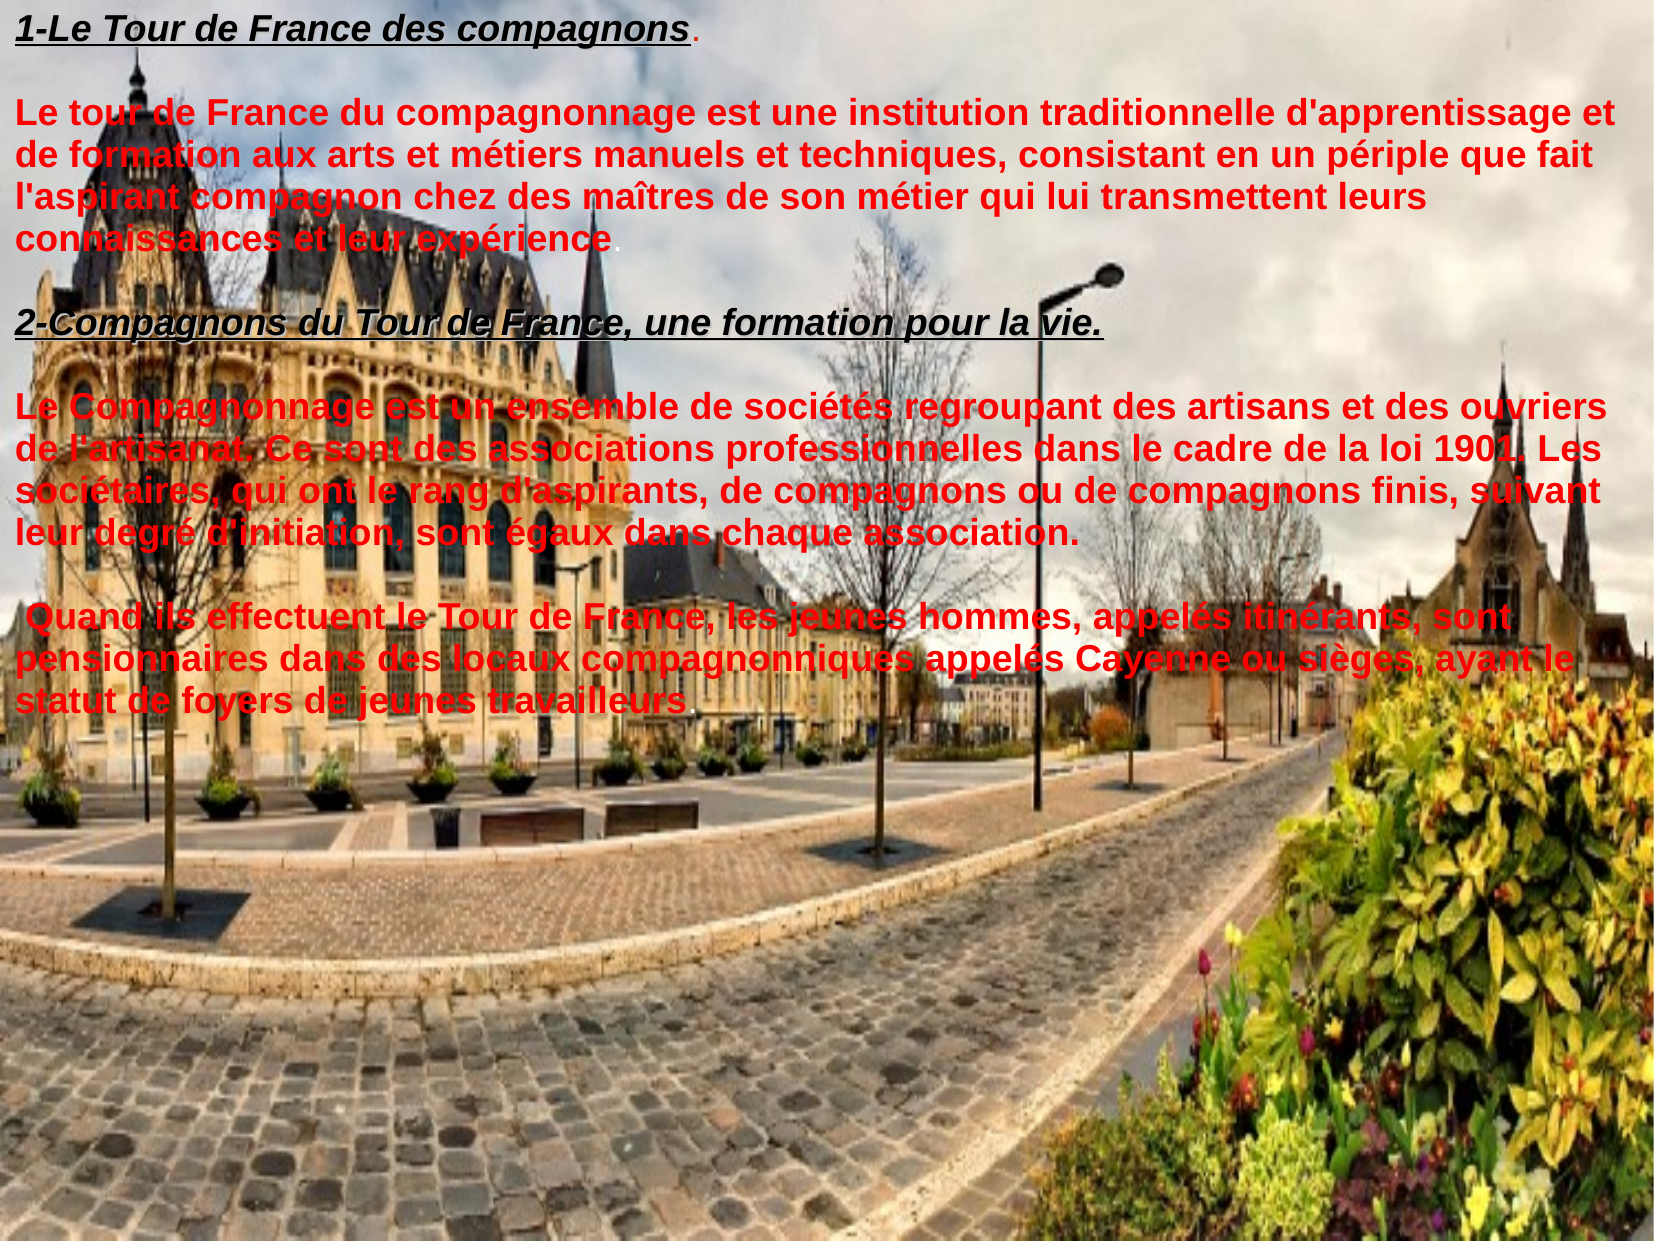

1-Le Tour de France des compagnons.
Le tour de France du compagnonnage est une institution traditionnelle d'apprentissage et de formation aux arts et métiers manuels et techniques, consistant en un périple que fait l'aspirant compagnon chez des maîtres de son métier qui lui transmettent leurs connaissances et leur expérience.
2-Compagnons du Tour de France, une formation pour la vie.
Le Compagnonnage est un ensemble de sociétés regroupant des artisans et des ouvriers de l'artisanat. Ce sont des associations professionnelles dans le cadre de la loi 1901. Les sociétaires, qui ont le rang d'aspirants, de compagnons ou de compagnons finis, suivant leur degré d'initiation, sont égaux dans chaque association.
 Quand ils effectuent le Tour de France, les jeunes hommes, appelés itinérants, sont pensionnaires dans des locaux compagnonniques appelés Cayenne ou sièges, ayant le statut de foyers de jeunes travailleurs.